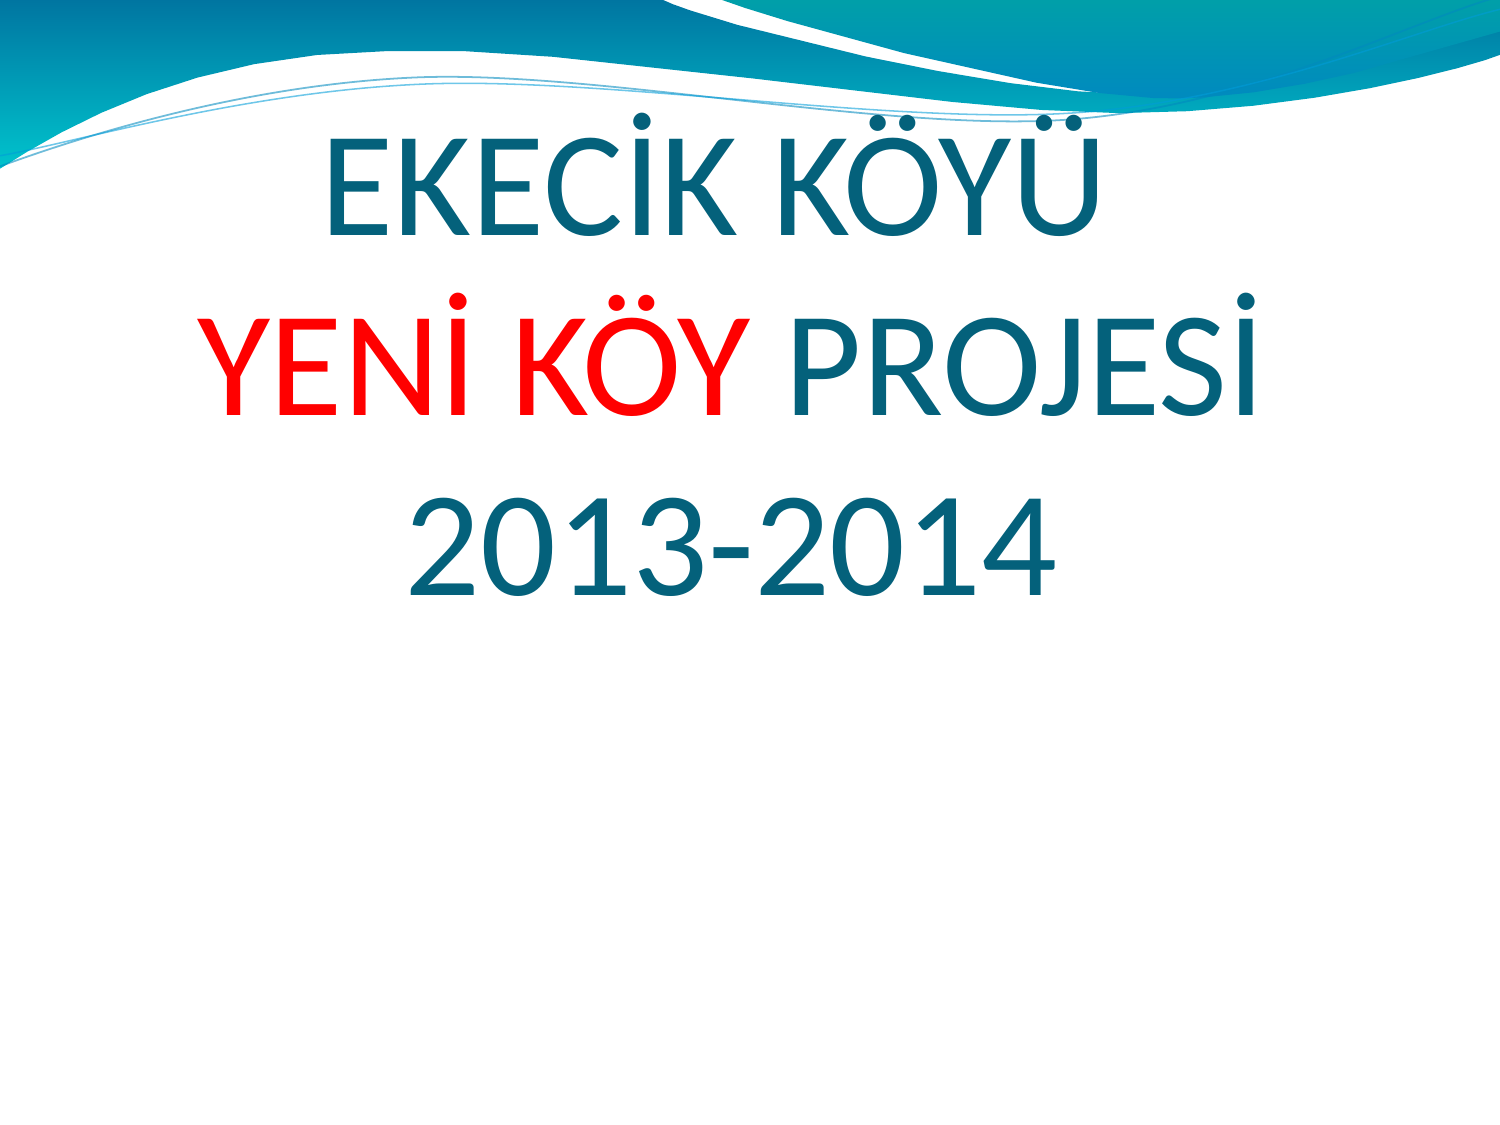

# EKECİK KÖYÜ YENİ KÖY PROJESİ 2013-2014
DİLEKÇE ÖRNEĞİ İSTANBUL İÇİN